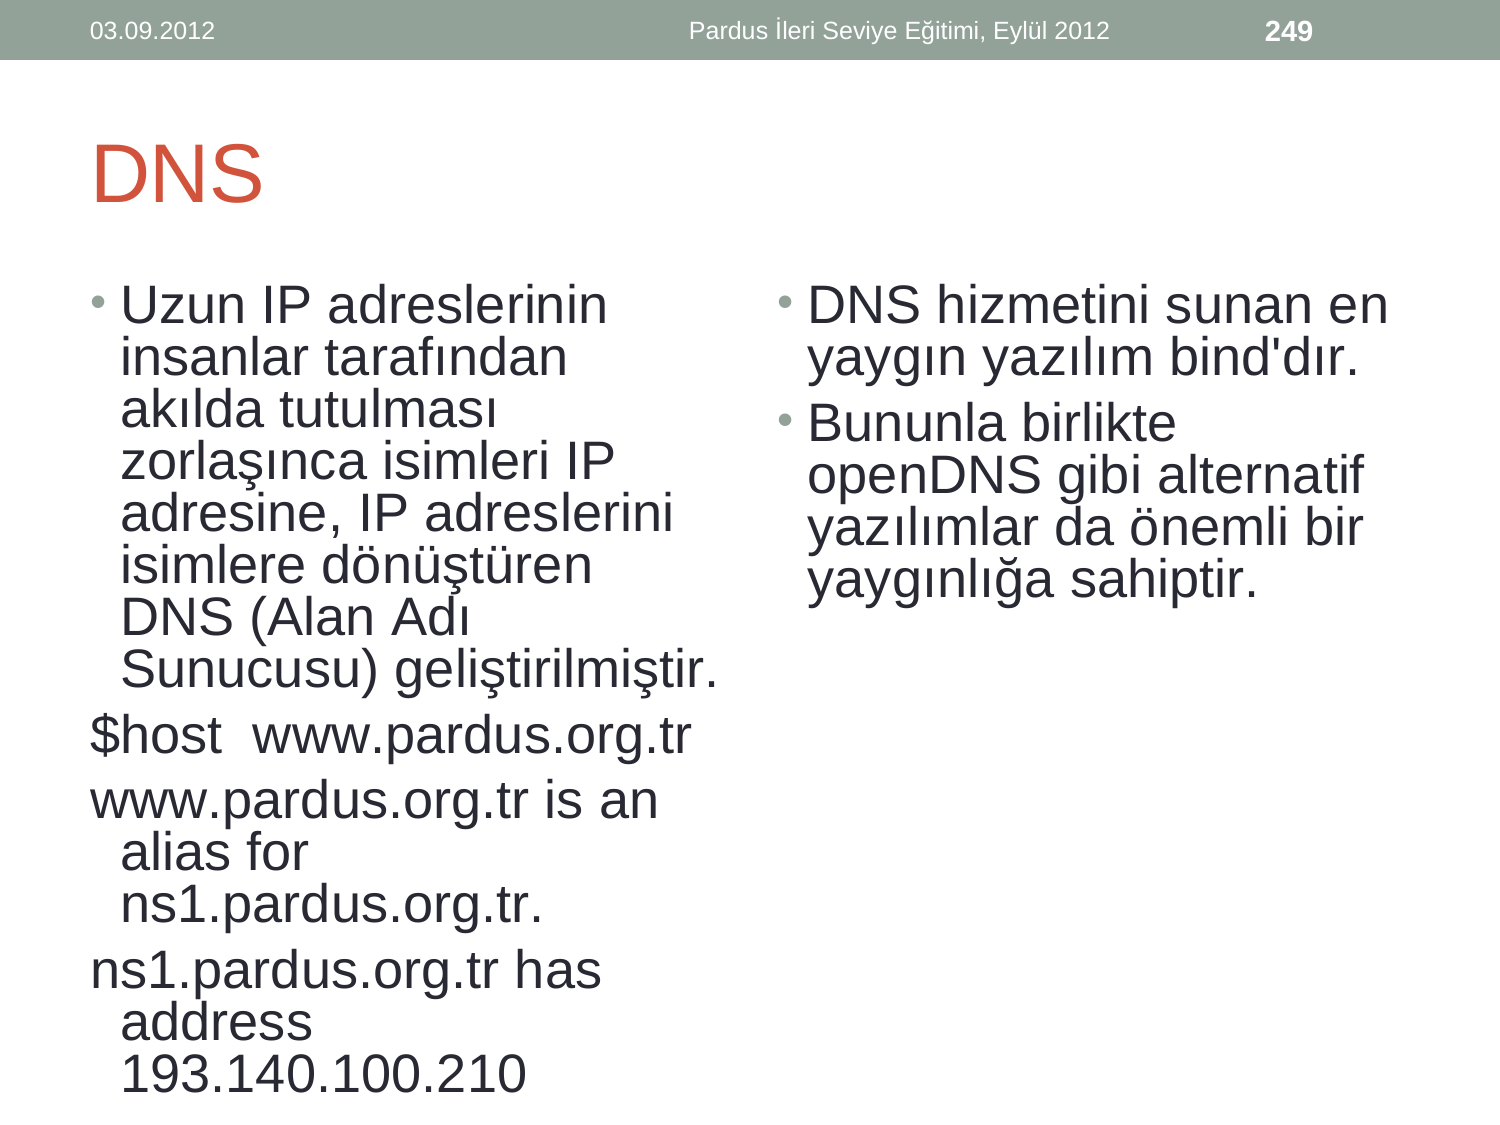

03.09.2012
Pardus İleri Seviye Eğitimi, Eylül 2012
# DNS
Uzun IP adreslerinin insanlar tarafından akılda tutulması zorlaşınca isimleri IP adresine, IP adreslerini isimlere dönüştüren DNS (Alan Adı Sunucusu) geliştirilmiştir.
$host www.pardus.org.tr
www.pardus.org.tr is an alias for ns1.pardus.org.tr.
ns1.pardus.org.tr has address 193.140.100.210
DNS hizmetini sunan en yaygın yazılım bind'dır.
Bununla birlikte openDNS gibi alternatif yazılımlar da önemli bir yaygınlığa sahiptir.